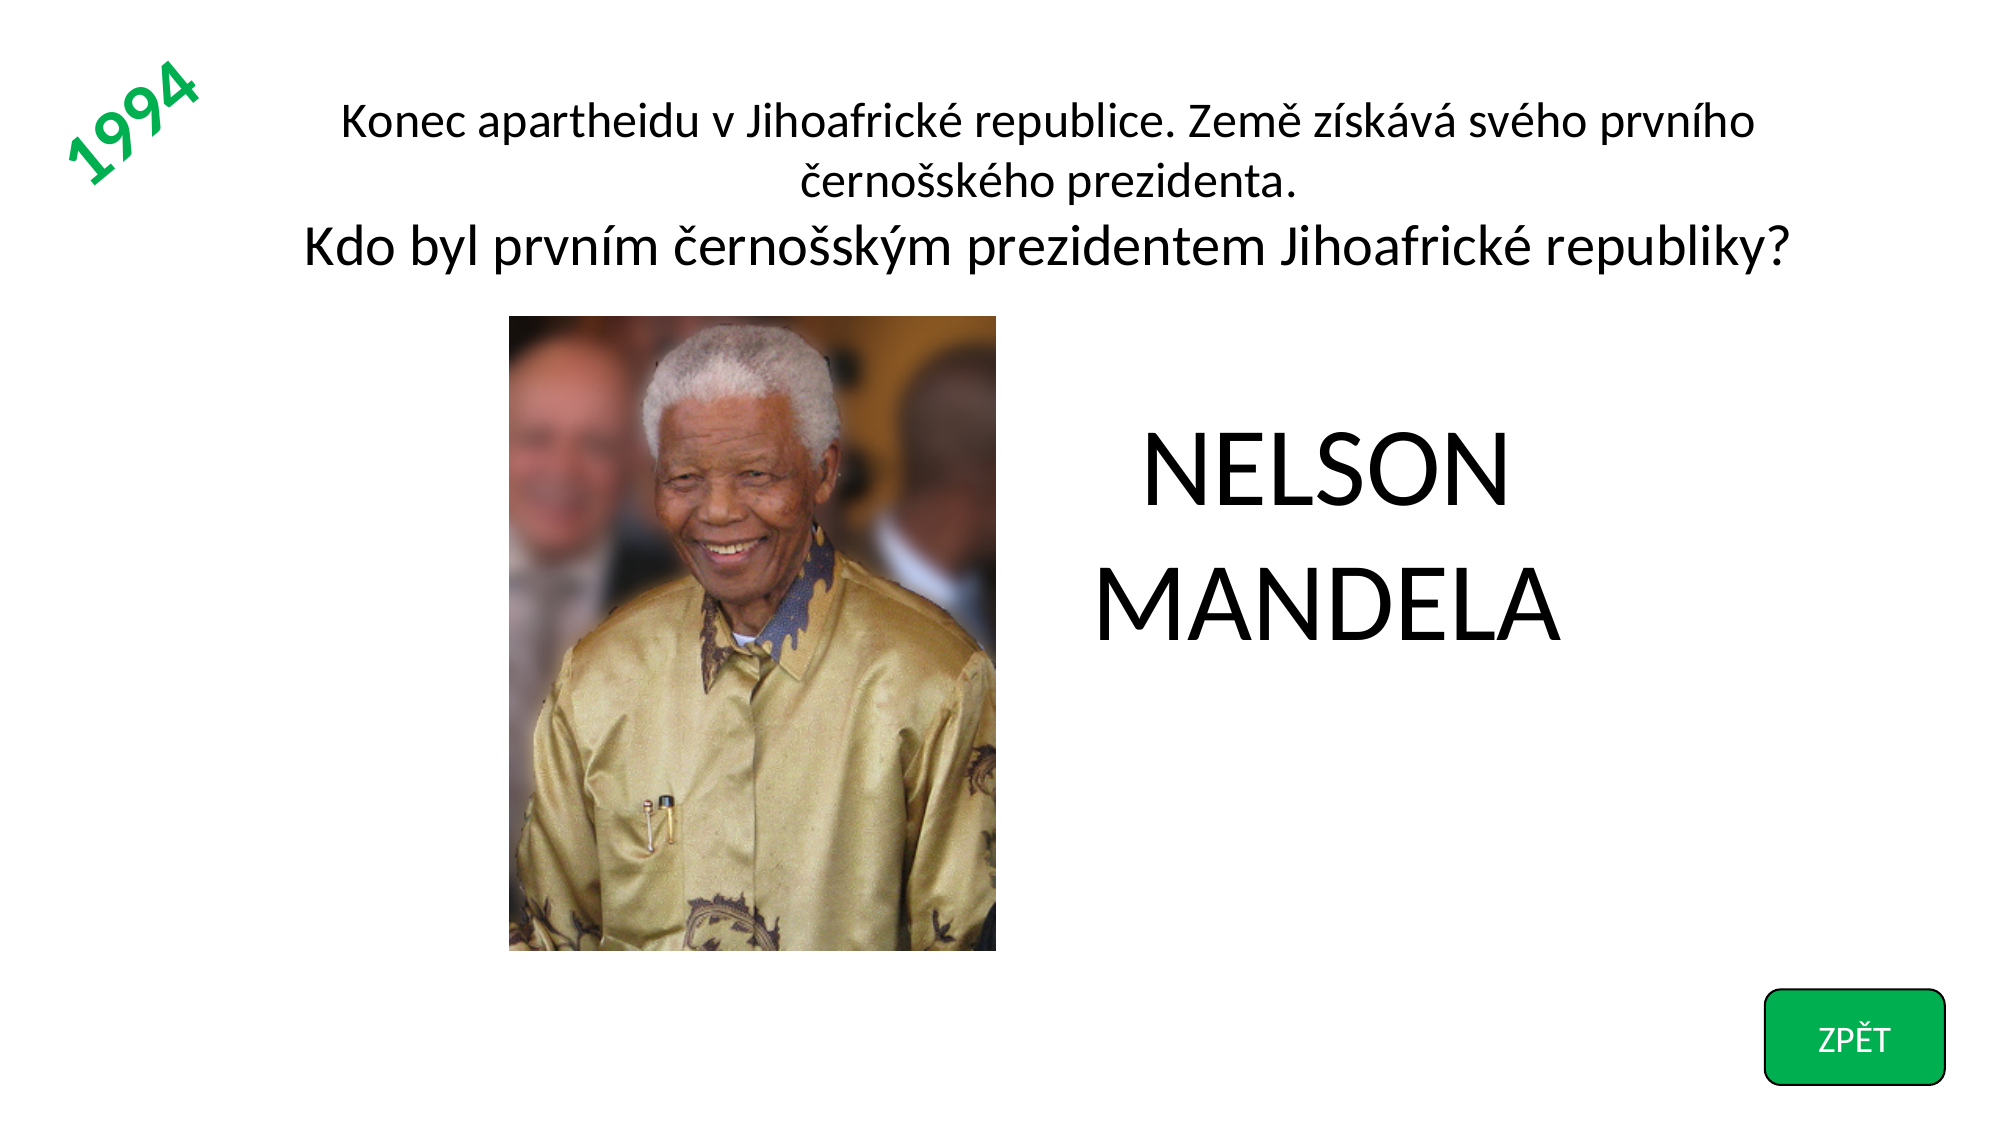

1994
Konec apartheidu v Jihoafrické republice. Země získává svého prvního černošského prezidenta.
Kdo byl prvním černošským prezidentem Jihoafrické republiky?
NELSON
MANDELA
ZPĚT